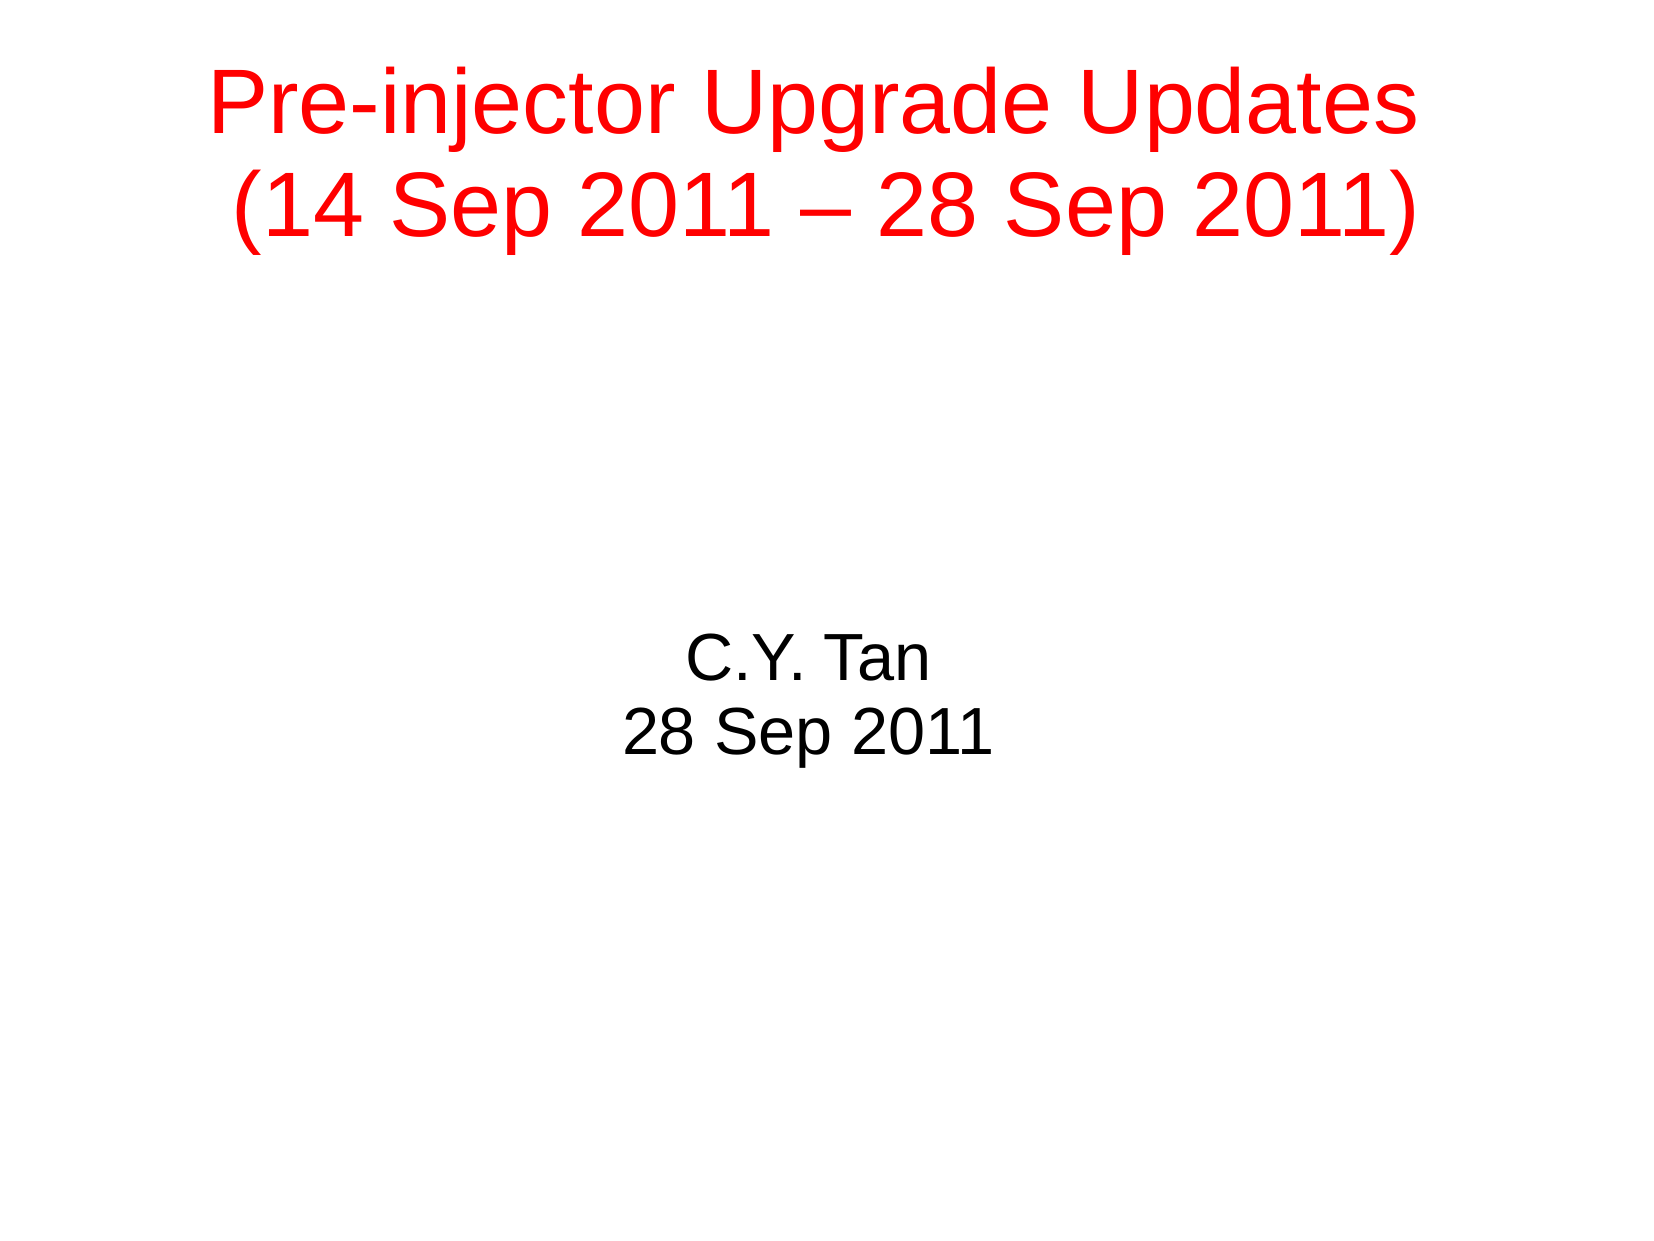

# Pre-injector Upgrade Updates (14 Sep 2011 – 28 Sep 2011)
C.Y. Tan
28 Sep 2011